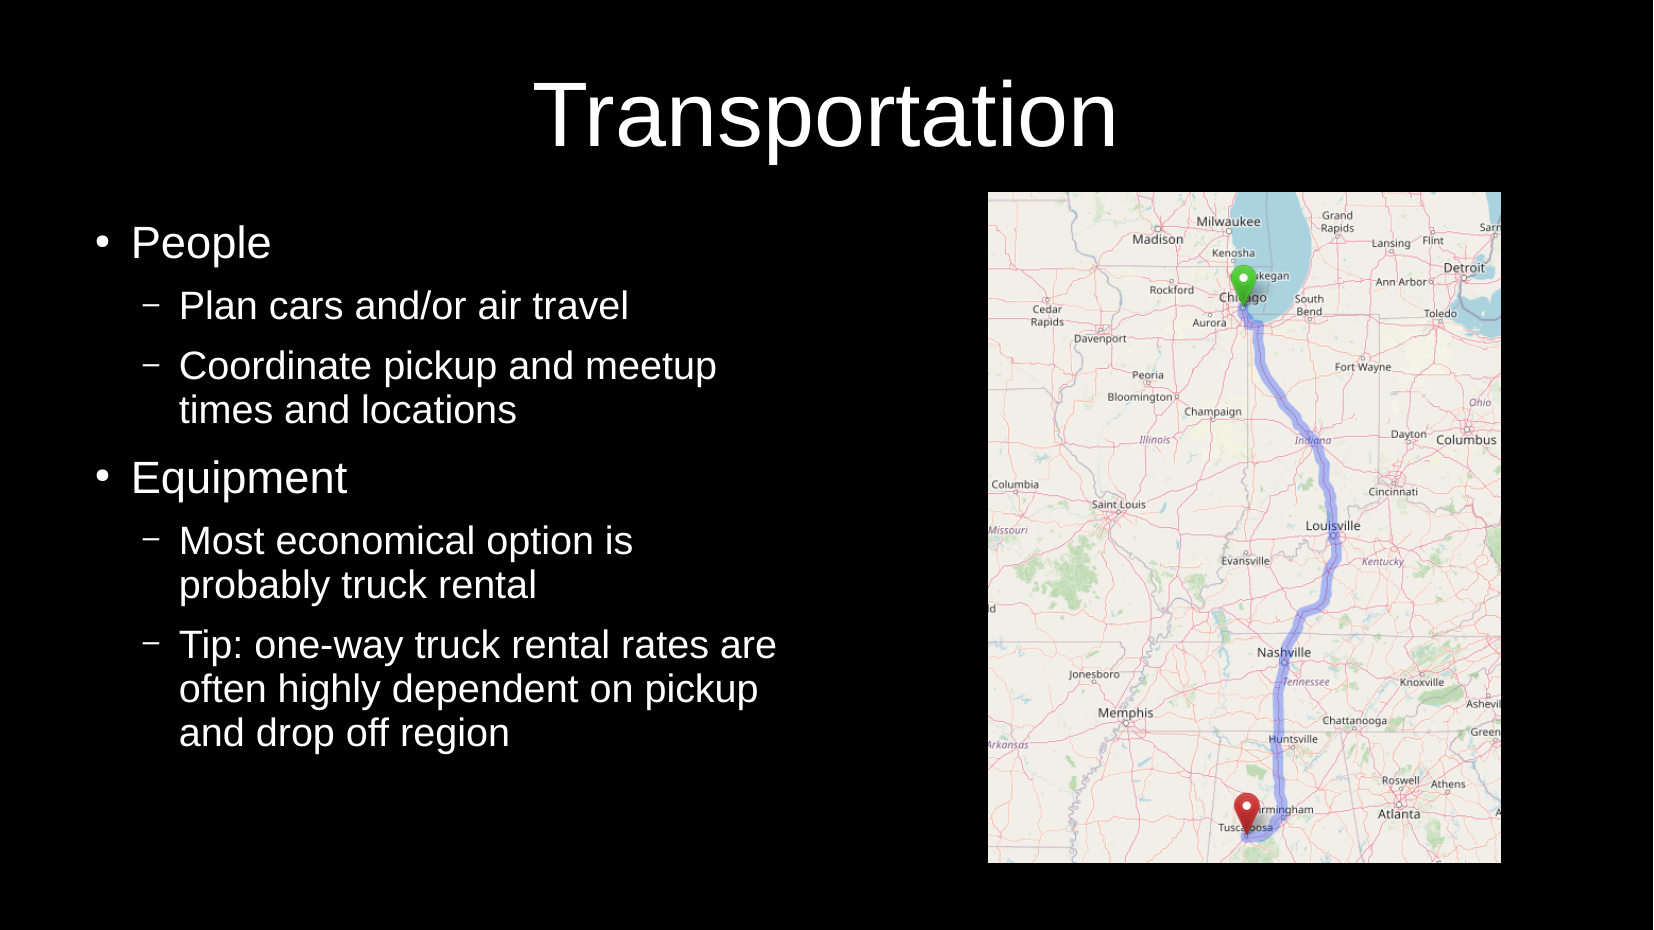

# Transportation
People
Plan cars and/or air travel
Coordinate pickup and meetup times and locations
Equipment
Most economical option is probably truck rental
Tip: one-way truck rental rates are often highly dependent on pickup and drop off region